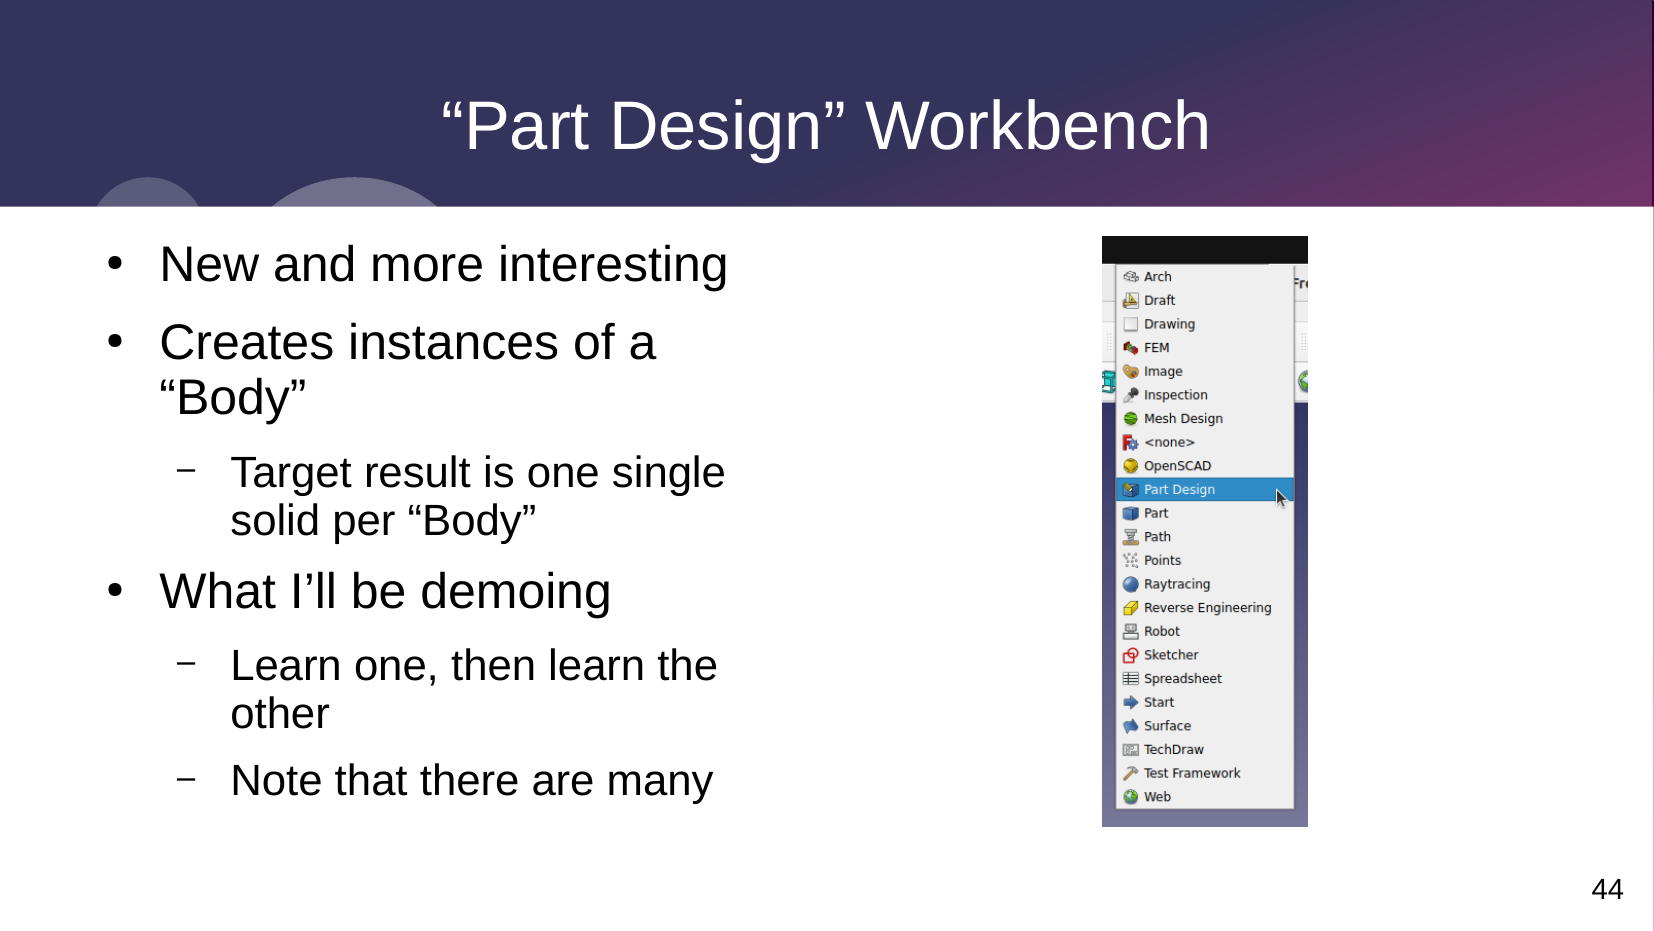

# “Part Design” Workbench
New and more interesting
Creates instances of a “Body”
Target result is one single solid per “Body”
What I’ll be demoing
Learn one, then learn the other
Note that there are many